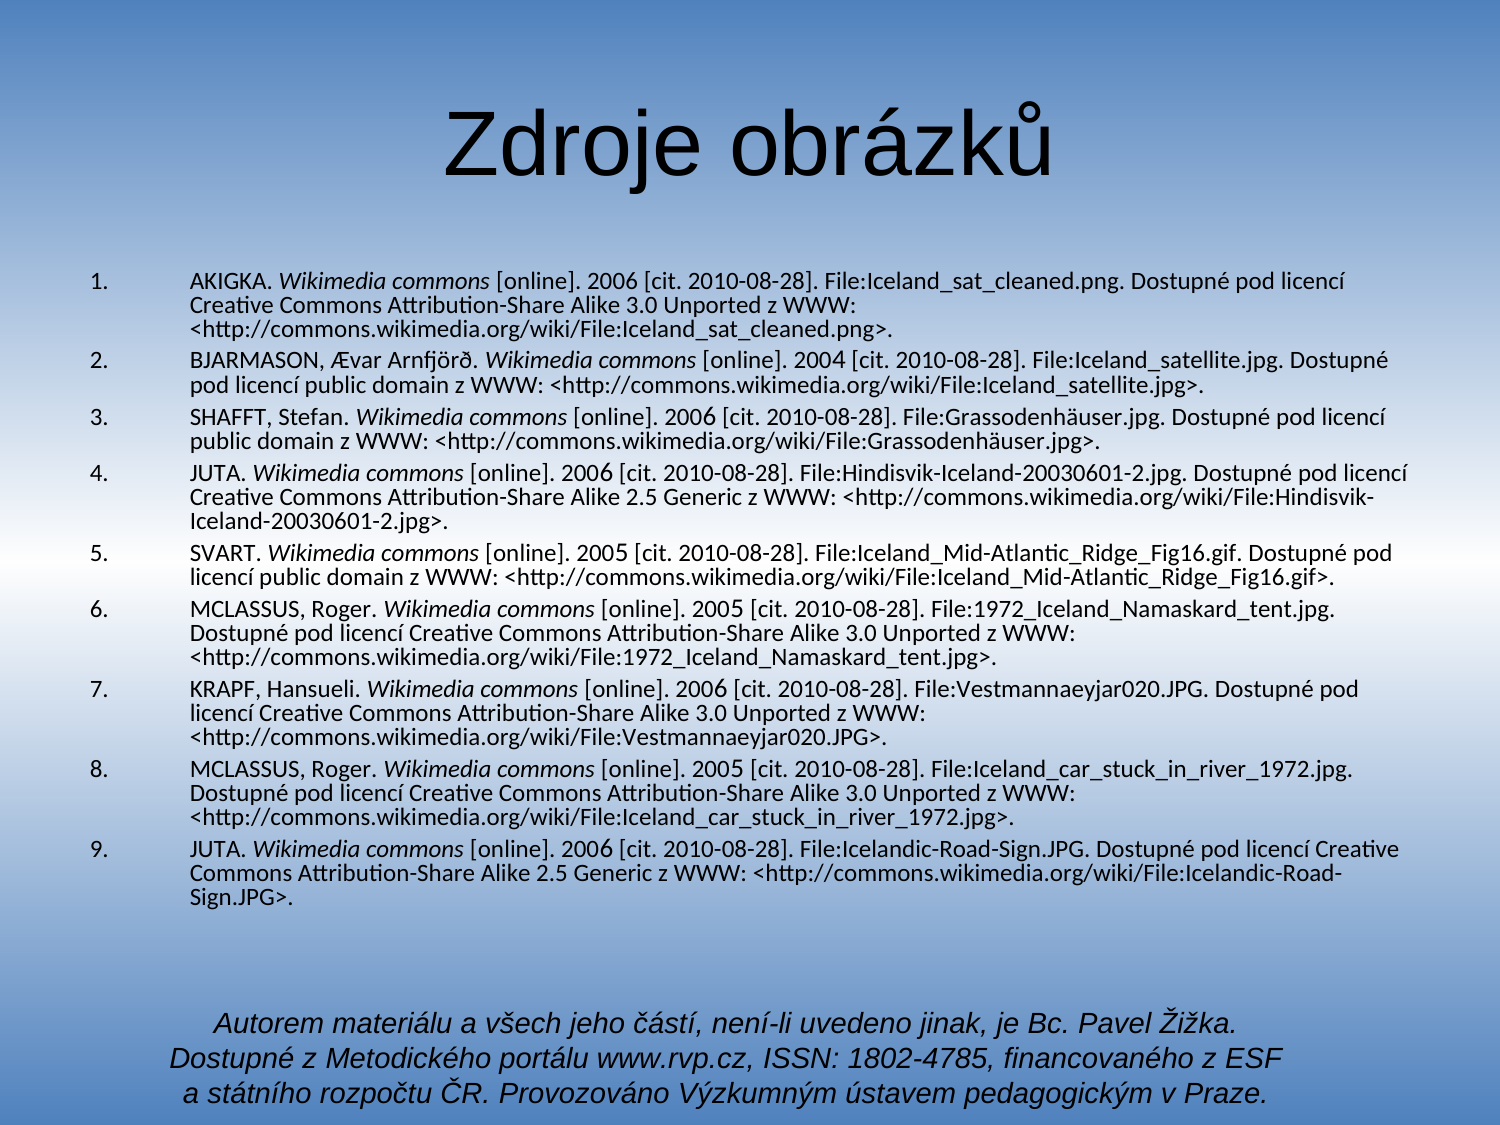

# Zdroje obrázků
AKIGKA. Wikimedia commons [online]. 2006 [cit. 2010-08-28]. File:Iceland_sat_cleaned.png. Dostupné pod licencí Creative Commons Attribution-Share Alike 3.0 Unported z WWW: <http://commons.wikimedia.org/wiki/File:Iceland_sat_cleaned.png>.
BJARMASON, Ævar Arnfjörð. Wikimedia commons [online]. 2004 [cit. 2010-08-28]. File:Iceland_satellite.jpg. Dostupné pod licencí public domain z WWW: <http://commons.wikimedia.org/wiki/File:Iceland_satellite.jpg>.
SHAFFT, Stefan. Wikimedia commons [online]. 2006 [cit. 2010-08-28]. File:Grassodenhäuser.jpg. Dostupné pod licencí public domain z WWW: <http://commons.wikimedia.org/wiki/File:Grassodenhäuser.jpg>.
JUTA. Wikimedia commons [online]. 2006 [cit. 2010-08-28]. File:Hindisvik-Iceland-20030601-2.jpg. Dostupné pod licencí Creative Commons Attribution-Share Alike 2.5 Generic z WWW: <http://commons.wikimedia.org/wiki/File:Hindisvik-Iceland-20030601-2.jpg>.
SVART. Wikimedia commons [online]. 2005 [cit. 2010-08-28]. File:Iceland_Mid-Atlantic_Ridge_Fig16.gif. Dostupné pod licencí public domain z WWW: <http://commons.wikimedia.org/wiki/File:Iceland_Mid-Atlantic_Ridge_Fig16.gif>.
MCLASSUS, Roger. Wikimedia commons [online]. 2005 [cit. 2010-08-28]. File:1972_Iceland_Namaskard_tent.jpg. Dostupné pod licencí Creative Commons Attribution-Share Alike 3.0 Unported z WWW: <http://commons.wikimedia.org/wiki/File:1972_Iceland_Namaskard_tent.jpg>.
KRAPF, Hansueli. Wikimedia commons [online]. 2006 [cit. 2010-08-28]. File:Vestmannaeyjar020.JPG. Dostupné pod licencí Creative Commons Attribution-Share Alike 3.0 Unported z WWW: <http://commons.wikimedia.org/wiki/File:Vestmannaeyjar020.JPG>.
MCLASSUS, Roger. Wikimedia commons [online]. 2005 [cit. 2010-08-28]. File:Iceland_car_stuck_in_river_1972.jpg. Dostupné pod licencí Creative Commons Attribution-Share Alike 3.0 Unported z WWW: <http://commons.wikimedia.org/wiki/File:Iceland_car_stuck_in_river_1972.jpg>.
JUTA. Wikimedia commons [online]. 2006 [cit. 2010-08-28]. File:Icelandic-Road-Sign.JPG. Dostupné pod licencí Creative Commons Attribution-Share Alike 2.5 Generic z WWW: <http://commons.wikimedia.org/wiki/File:Icelandic-Road-Sign.JPG>.
Autorem materiálu a všech jeho částí, není-li uvedeno jinak, je Bc. Pavel Žižka.
Dostupné z Metodického portálu www.rvp.cz, ISSN: 1802-4785, financovaného z ESF a státního rozpočtu ČR. Provozováno Výzkumným ústavem pedagogickým v Praze.